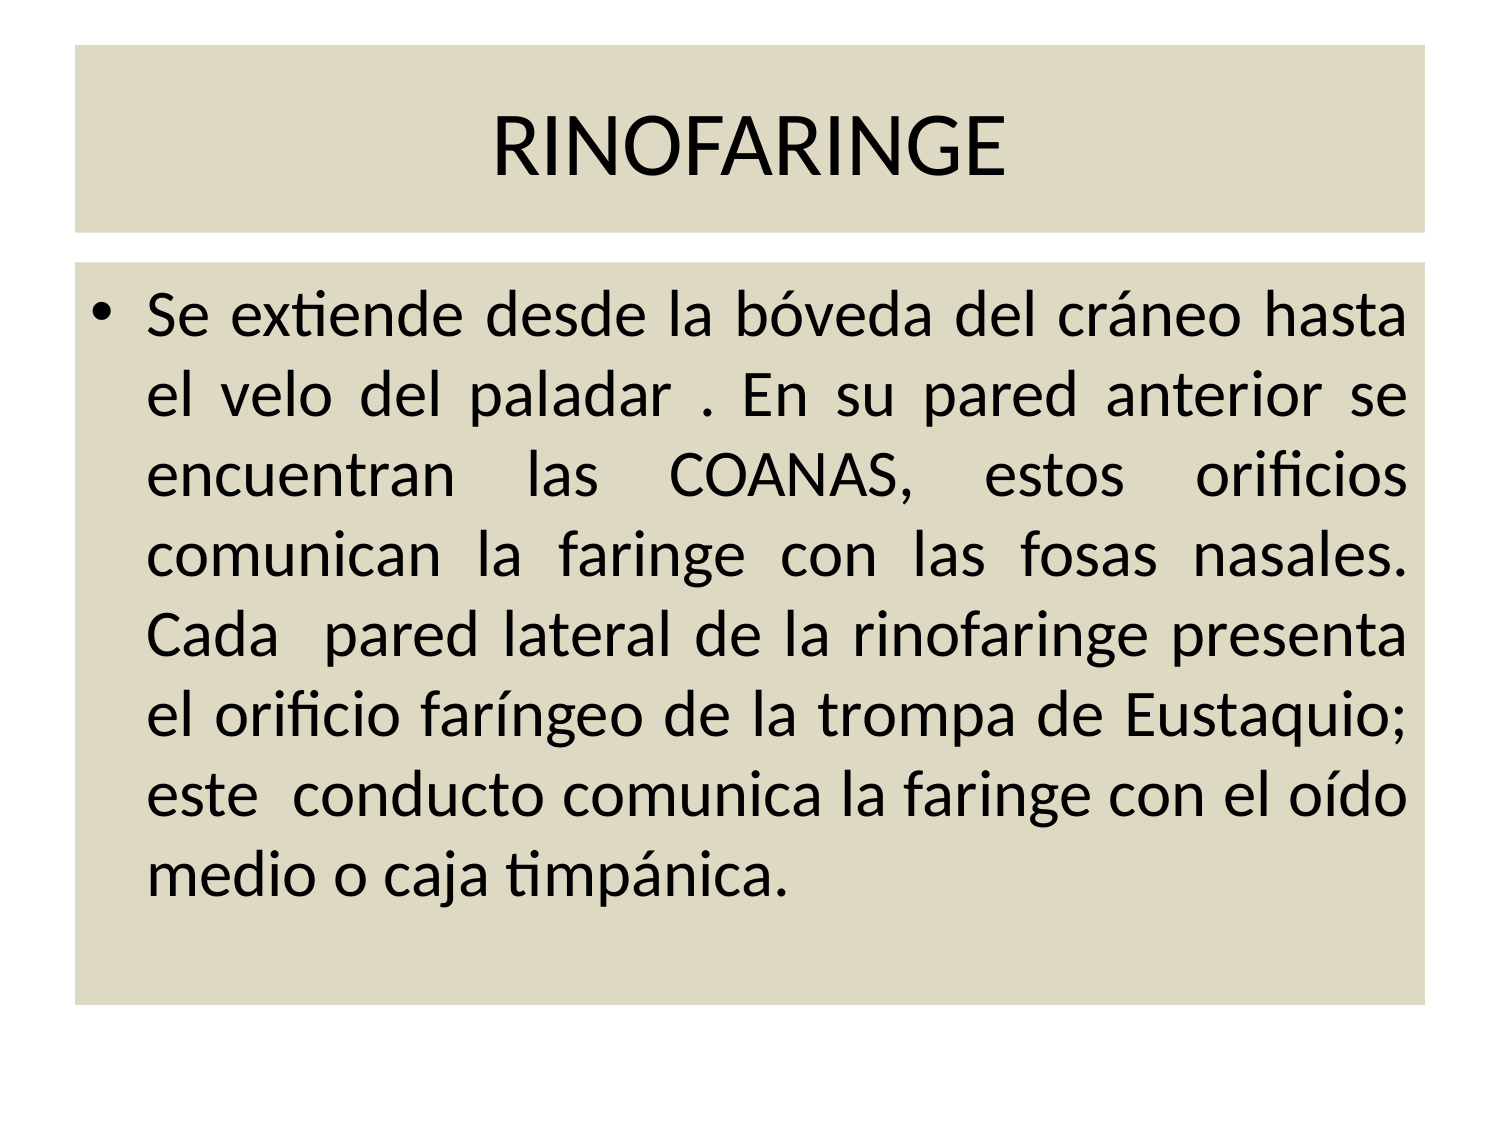

# RINOFARINGE
Se extiende desde la bóveda del cráneo hasta el velo del paladar . En su pared anterior se encuentran las COANAS, estos orificios comunican la faringe con las fosas nasales. Cada pared lateral de la rinofaringe presenta el orificio faríngeo de la trompa de Eustaquio; este conducto comunica la faringe con el oído medio o caja timpánica.